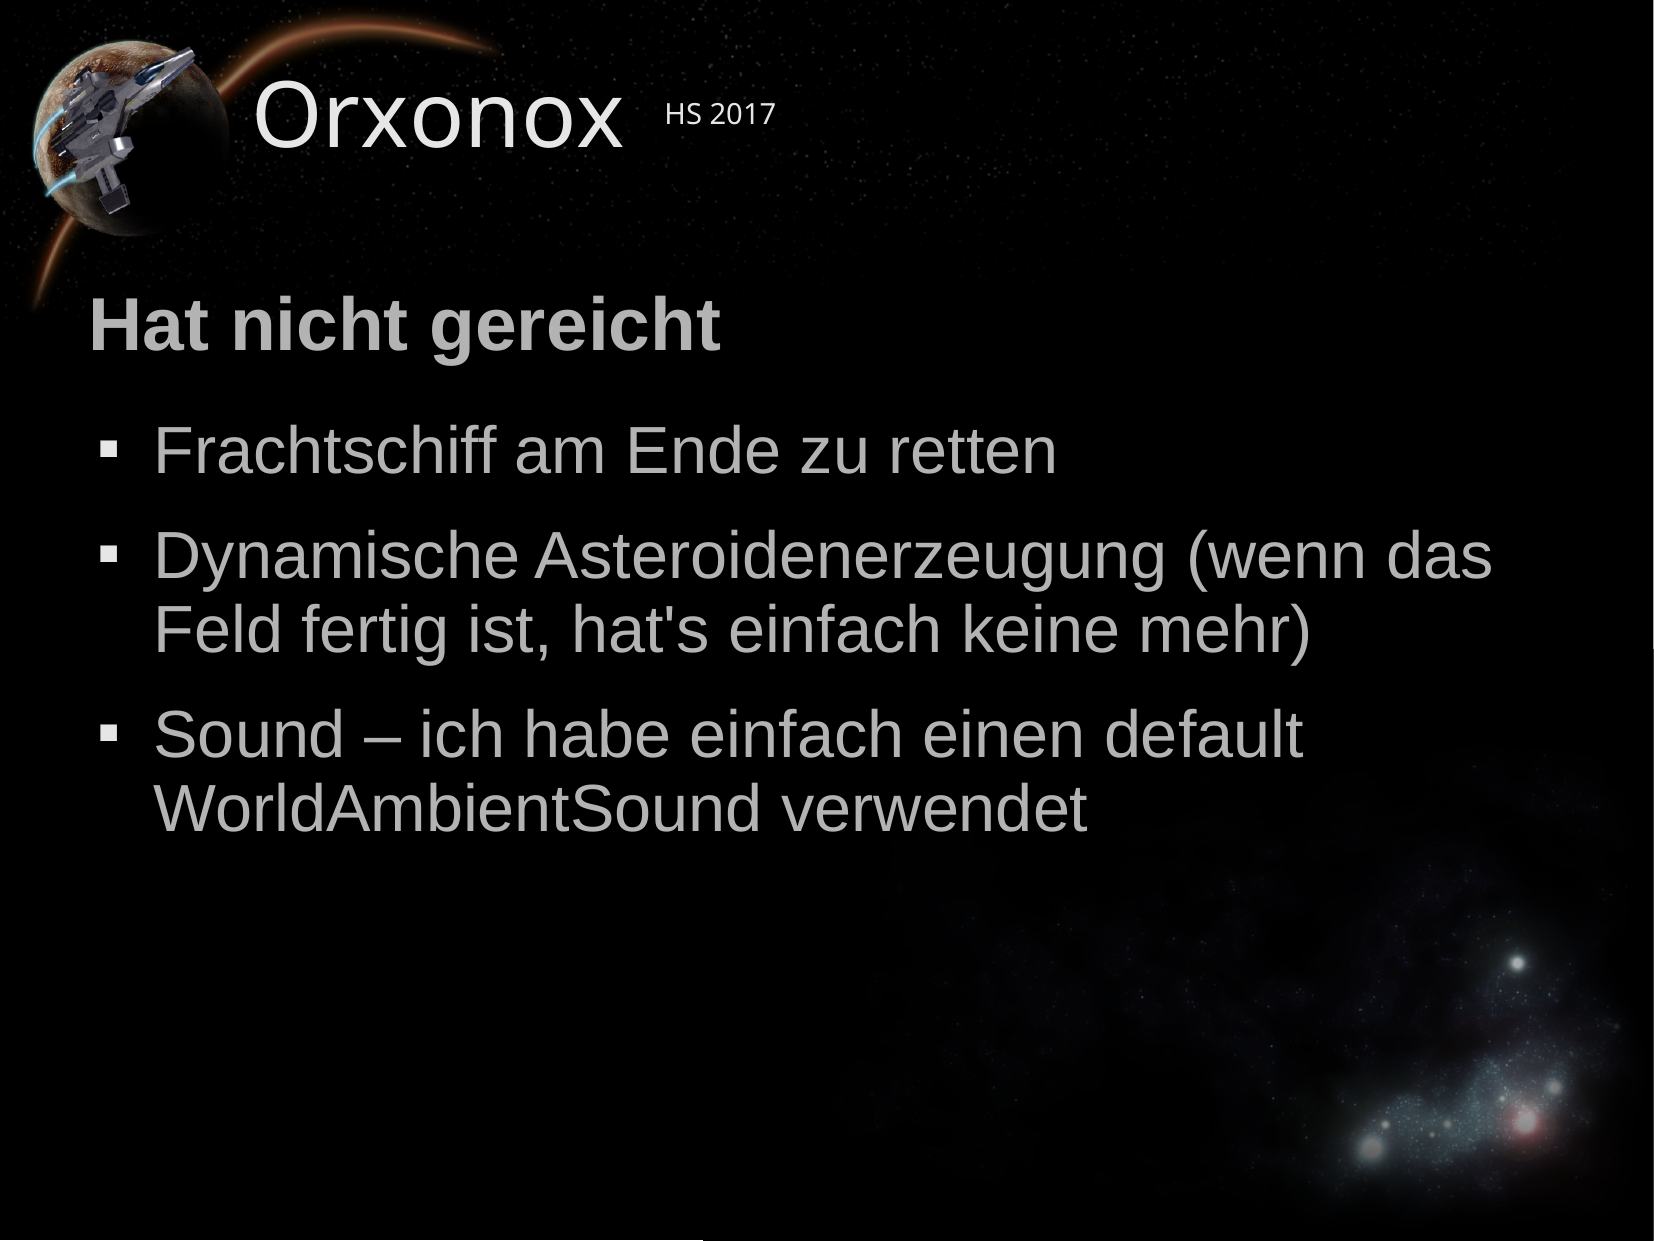

# Hat nicht gereicht
Frachtschiff am Ende zu retten
Dynamische Asteroidenerzeugung (wenn das Feld fertig ist, hat's einfach keine mehr)
Sound – ich habe einfach einen default WorldAmbientSound verwendet